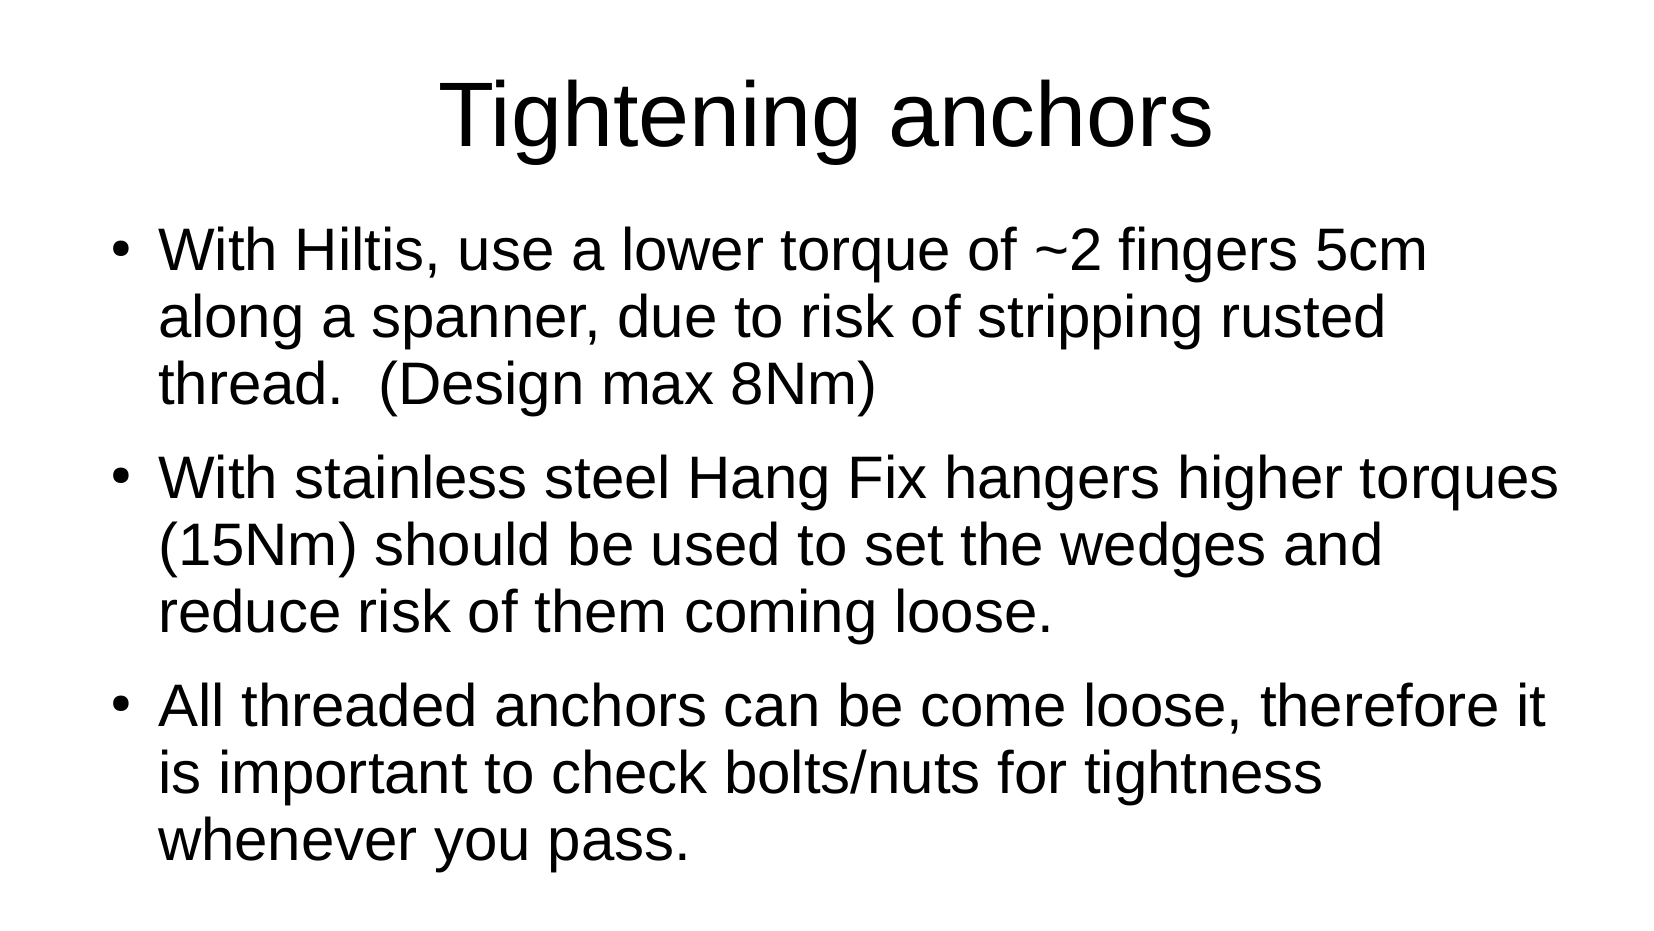

# Tightening anchors
With Hiltis, use a lower torque of ~2 fingers 5cm along a spanner, due to risk of stripping rusted thread. (Design max 8Nm)
With stainless steel Hang Fix hangers higher torques (15Nm) should be used to set the wedges and reduce risk of them coming loose.
All threaded anchors can be come loose, therefore it is important to check bolts/nuts for tightness whenever you pass.